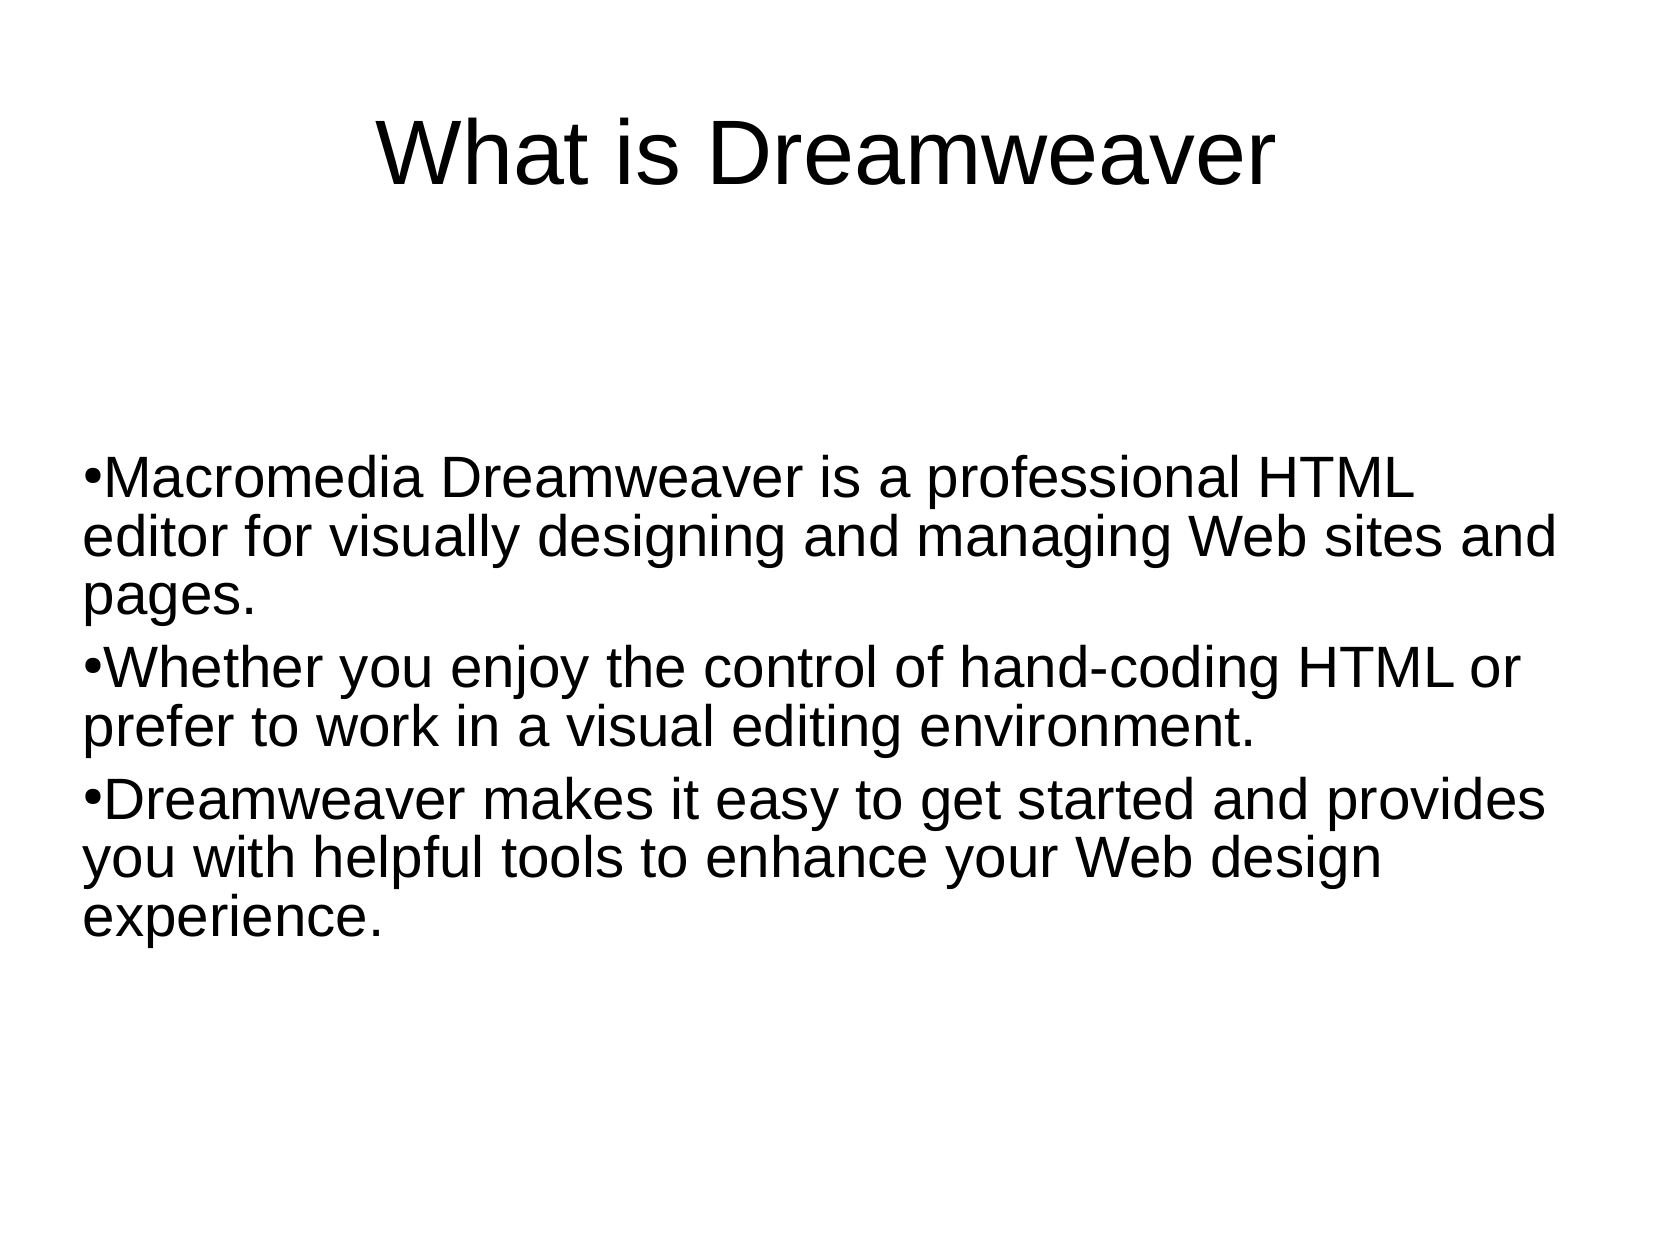

What is Dreamweaver
# Macromedia Dreamweaver is a professional HTML editor for visually designing and managing Web sites and pages.
Whether you enjoy the control of hand-coding HTML or prefer to work in a visual editing environment.
Dreamweaver makes it easy to get started and provides you with helpful tools to enhance your Web design experience.